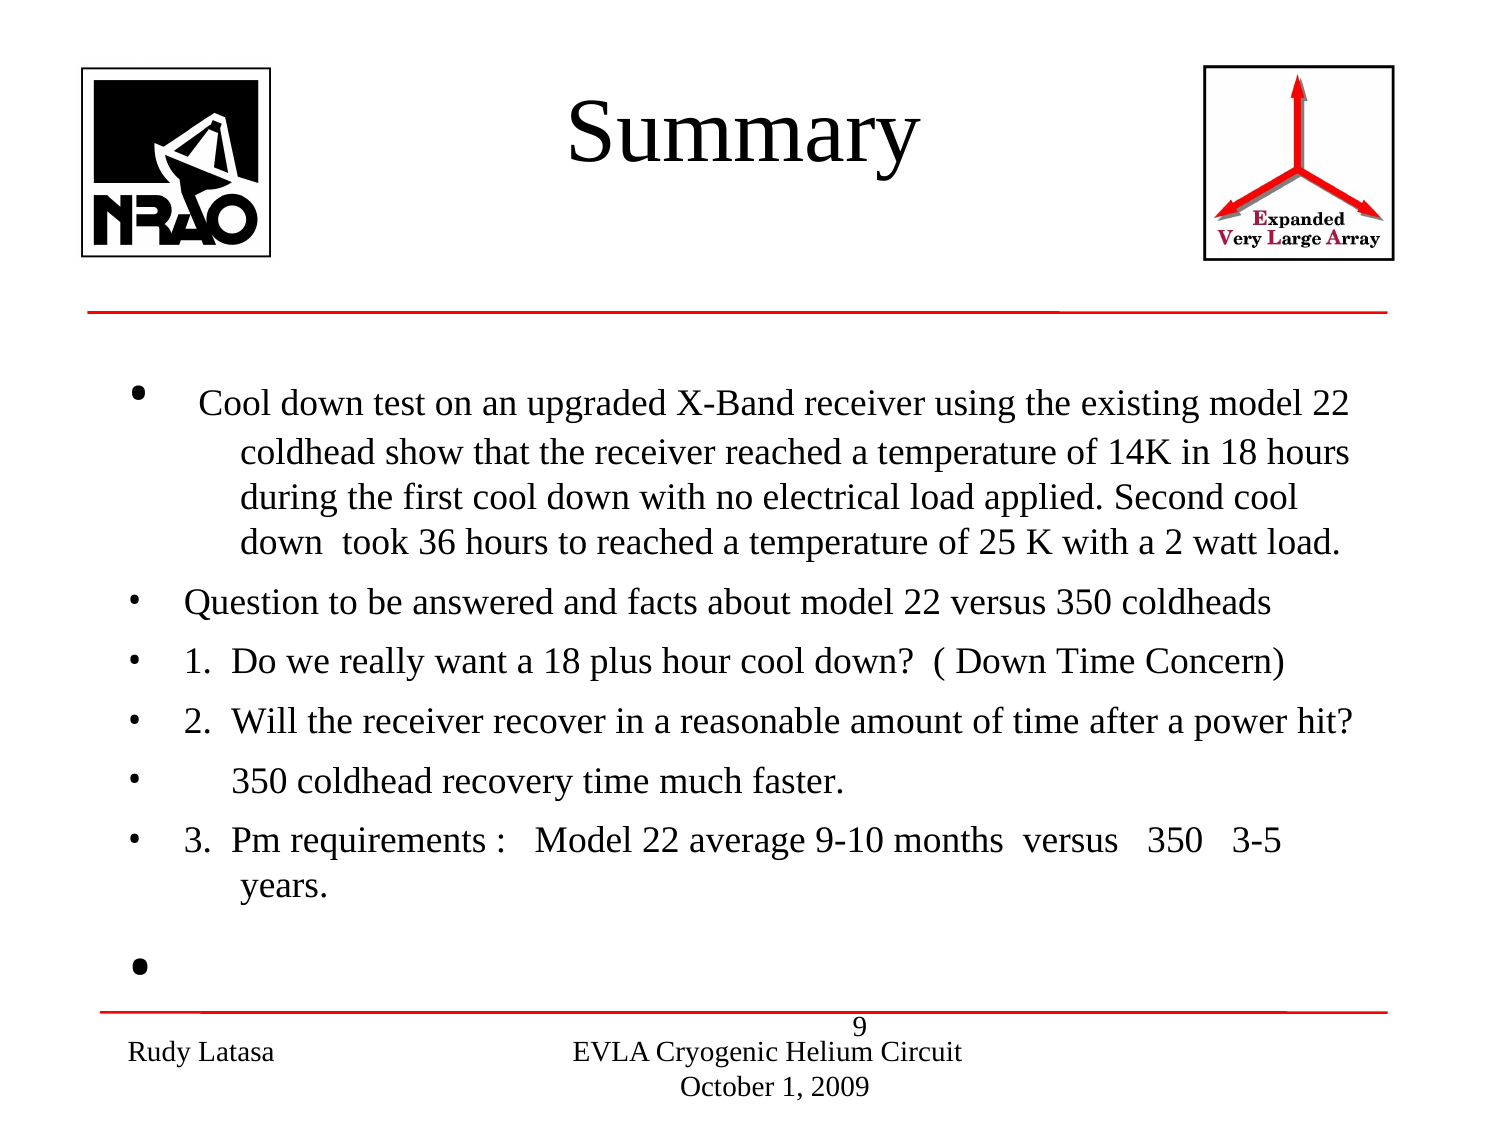

# Summary
 Cool down test on an upgraded X-Band receiver using the existing model 22 coldhead show that the receiver reached a temperature of 14K in 18 hours during the first cool down with no electrical load applied. Second cool down took 36 hours to reached a temperature of 25 K with a 2 watt load.
Question to be answered and facts about model 22 versus 350 coldheads
1. Do we really want a 18 plus hour cool down? ( Down Time Concern)
2. Will the receiver recover in a reasonable amount of time after a power hit?
 350 coldhead recovery time much faster.
3. Pm requirements : Model 22 average 9-10 months versus 350 3-5 years.
Rudy Latasa
EVLA Cryogenic Helium Circuit
October 1, 2009